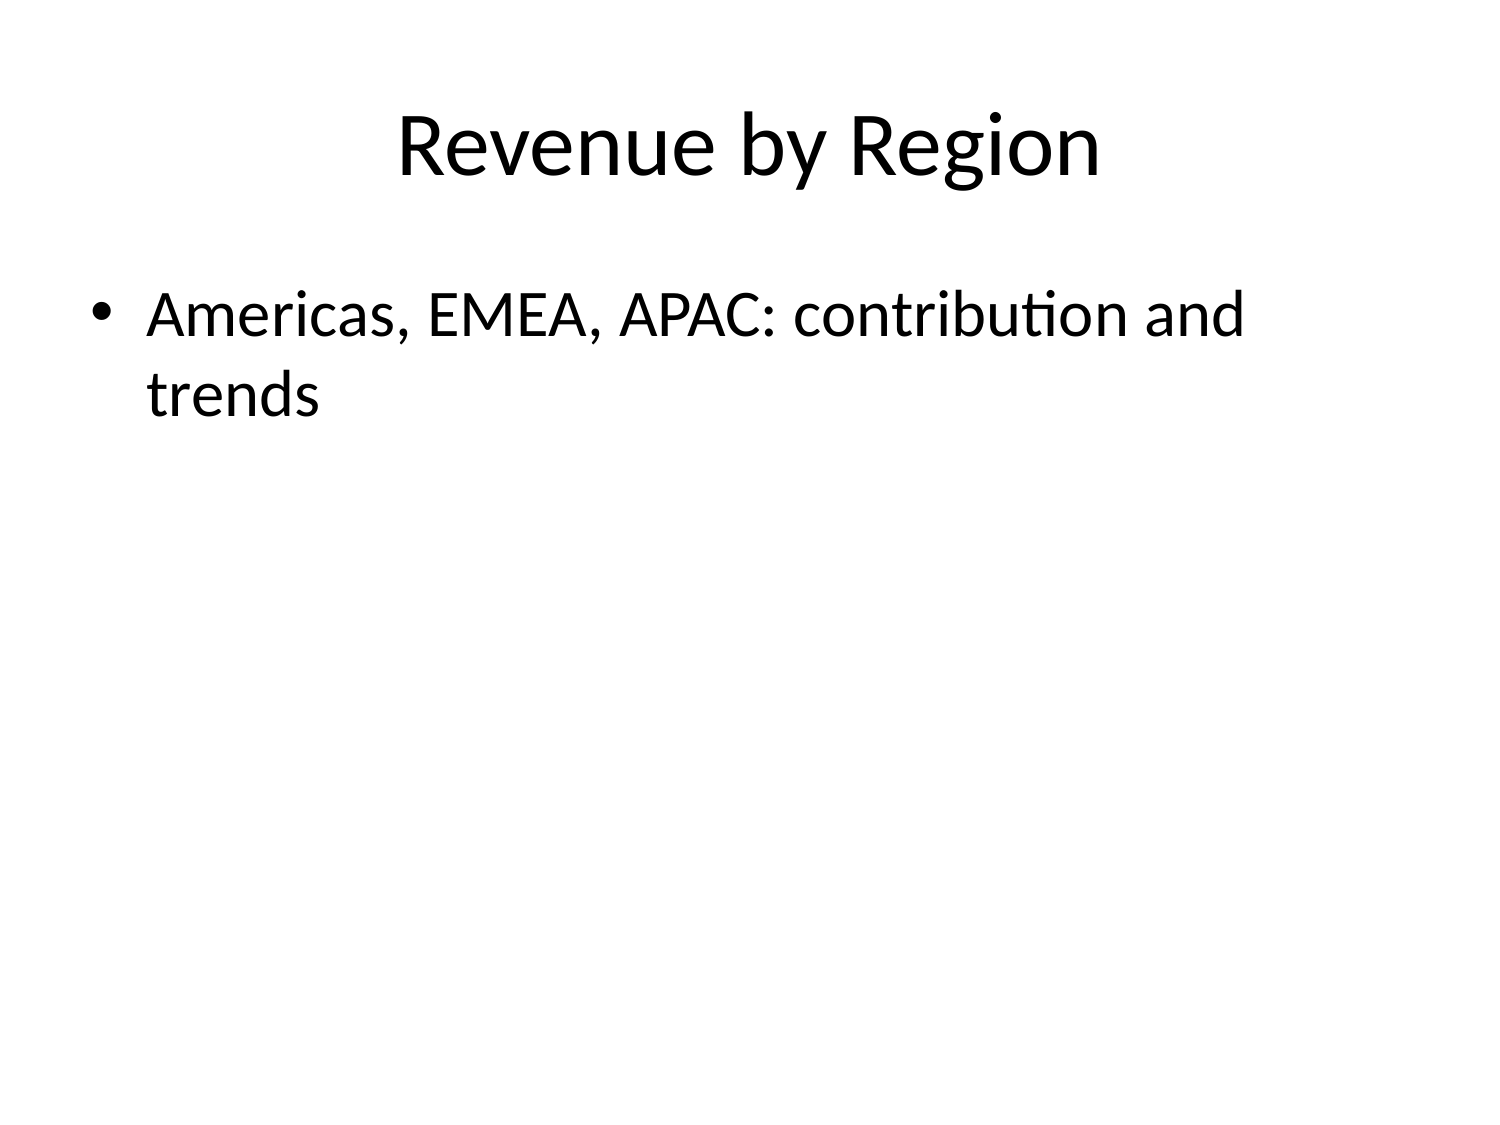

# Revenue by Region
Americas, EMEA, APAC: contribution and trends